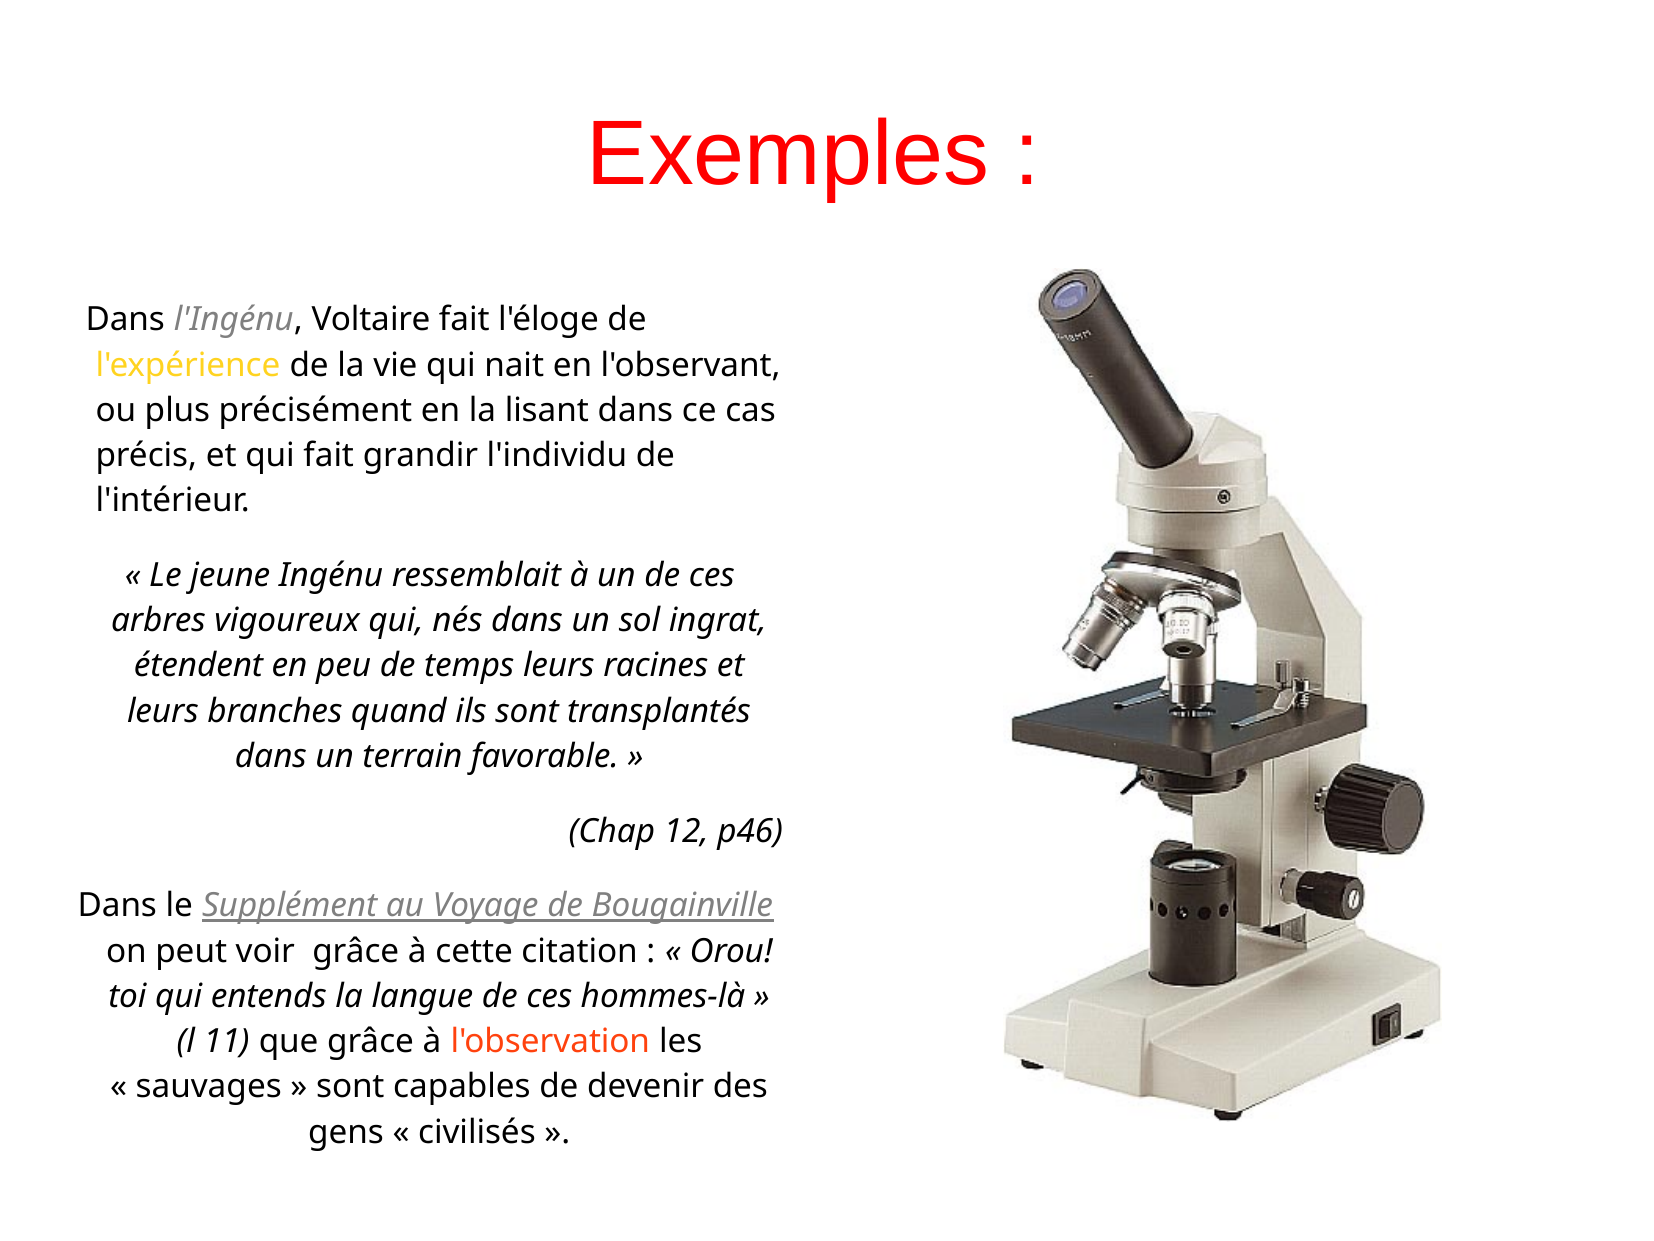

# Exemples :
 Dans l'Ingénu, Voltaire fait l'éloge de l'expérience de la vie qui nait en l'observant, ou plus précisément en la lisant dans ce cas précis, et qui fait grandir l'individu de l'intérieur.
« Le jeune Ingénu ressemblait à un de ces arbres vigoureux qui, nés dans un sol ingrat, étendent en peu de temps leurs racines et leurs branches quand ils sont transplantés dans un terrain favorable. »
(Chap 12, p46)
Dans le Supplément au Voyage de Bougainville on peut voir grâce à cette citation : « Orou! toi qui entends la langue de ces hommes-là » (l 11) que grâce à l'observation les « sauvages » sont capables de devenir des gens « civilisés ».